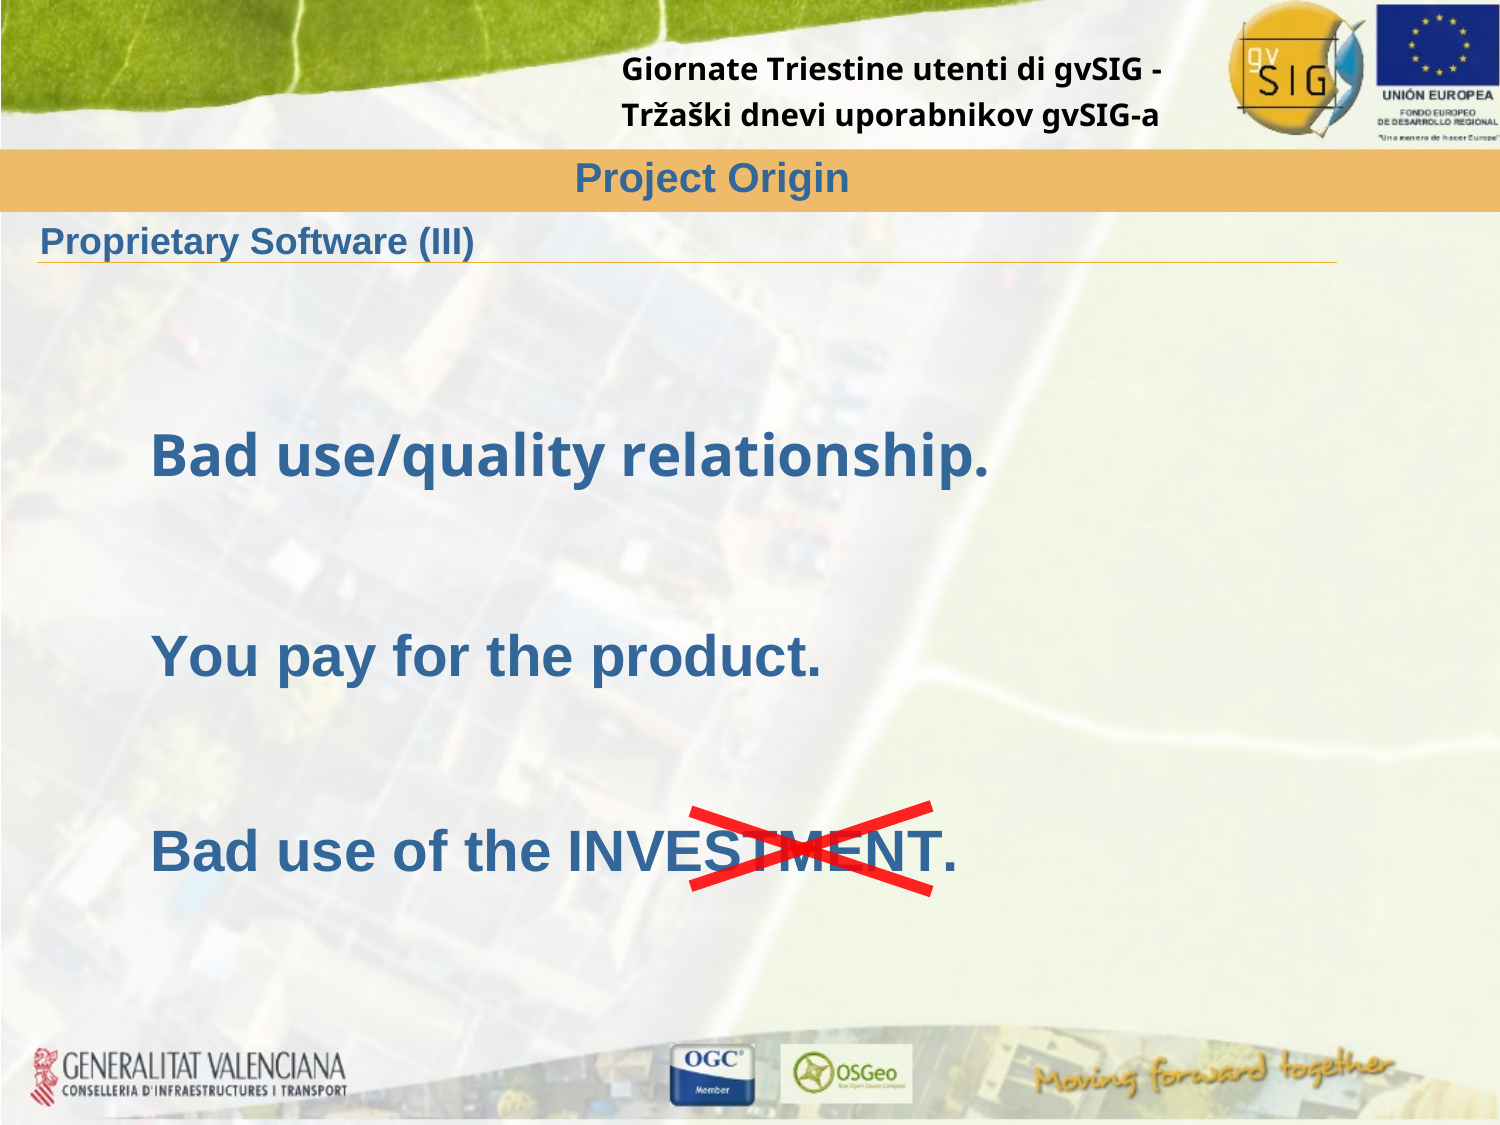

Project Origin
Proprietary Software (III)
 Bad use/quality relationship.
 You pay for the product.
 Bad use of the INVESTMENT.